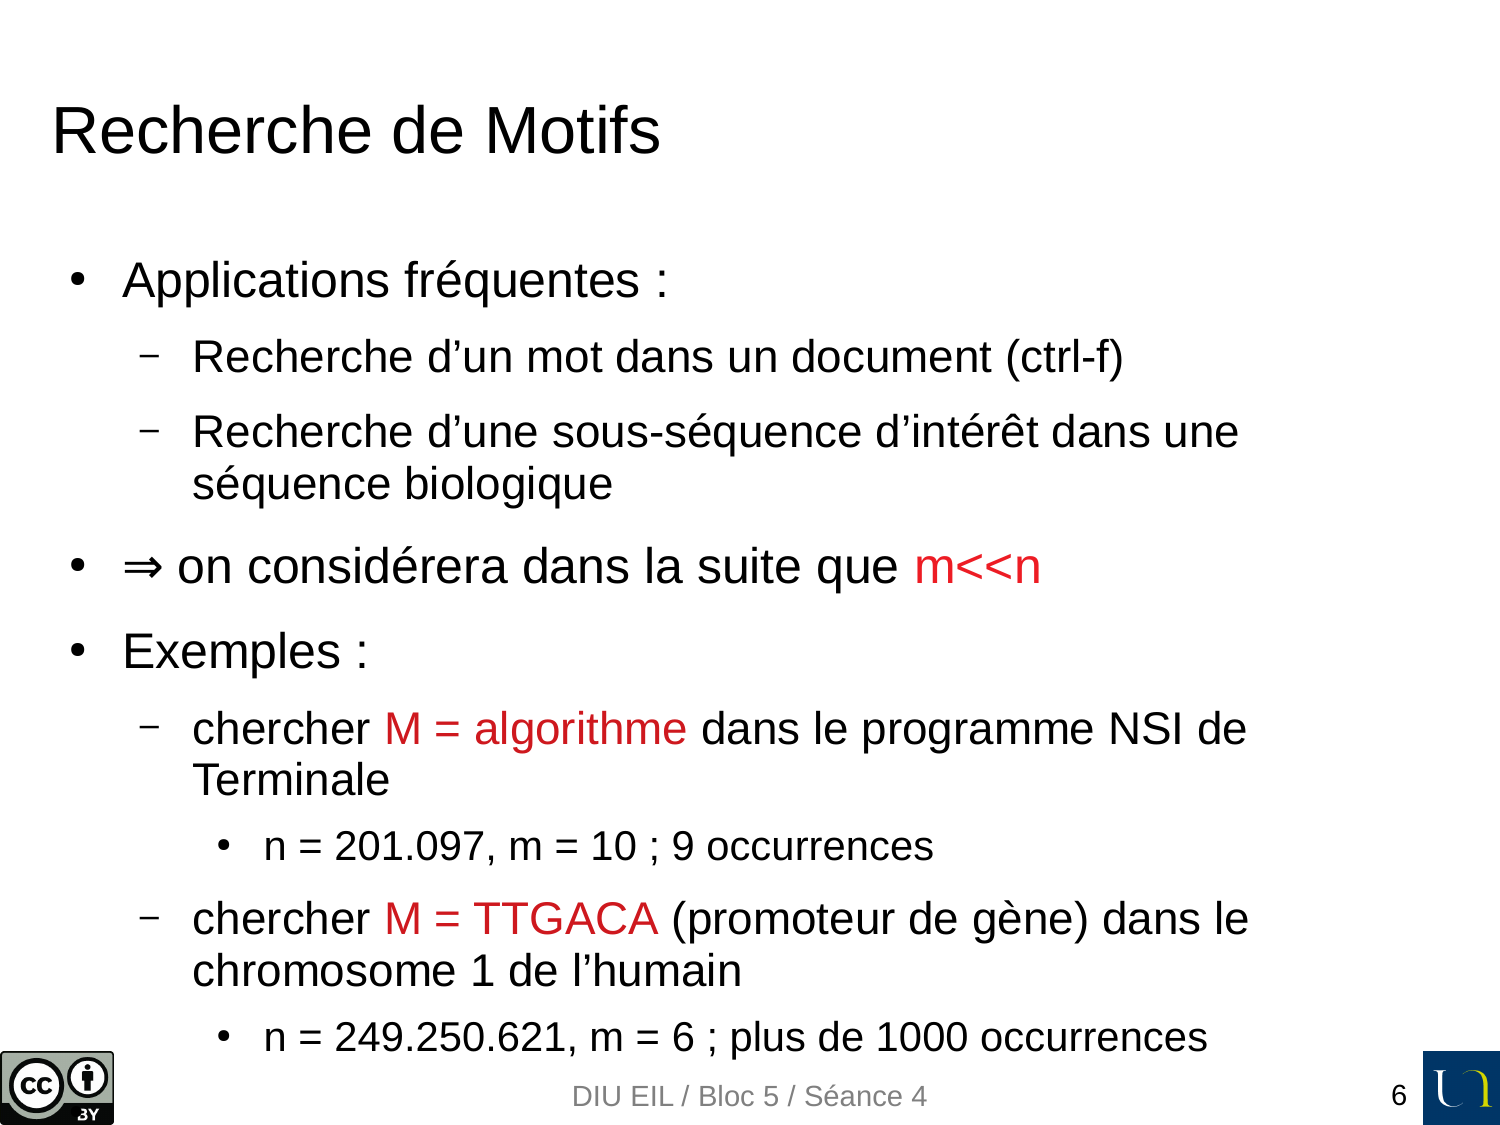

# Recherche de Motifs
Applications fréquentes :
Recherche d’un mot dans un document (ctrl-f)
Recherche d’une sous-séquence d’intérêt dans une séquence biologique
⇒ on considérera dans la suite que m<<n
Exemples :
chercher M = algorithme dans le programme NSI de Terminale
n = 201.097, m = 10 ; 9 occurrences
chercher M = TTGACA (promoteur de gène) dans le chromosome 1 de l’humain
n = 249.250.621, m = 6 ; plus de 1000 occurrences
6